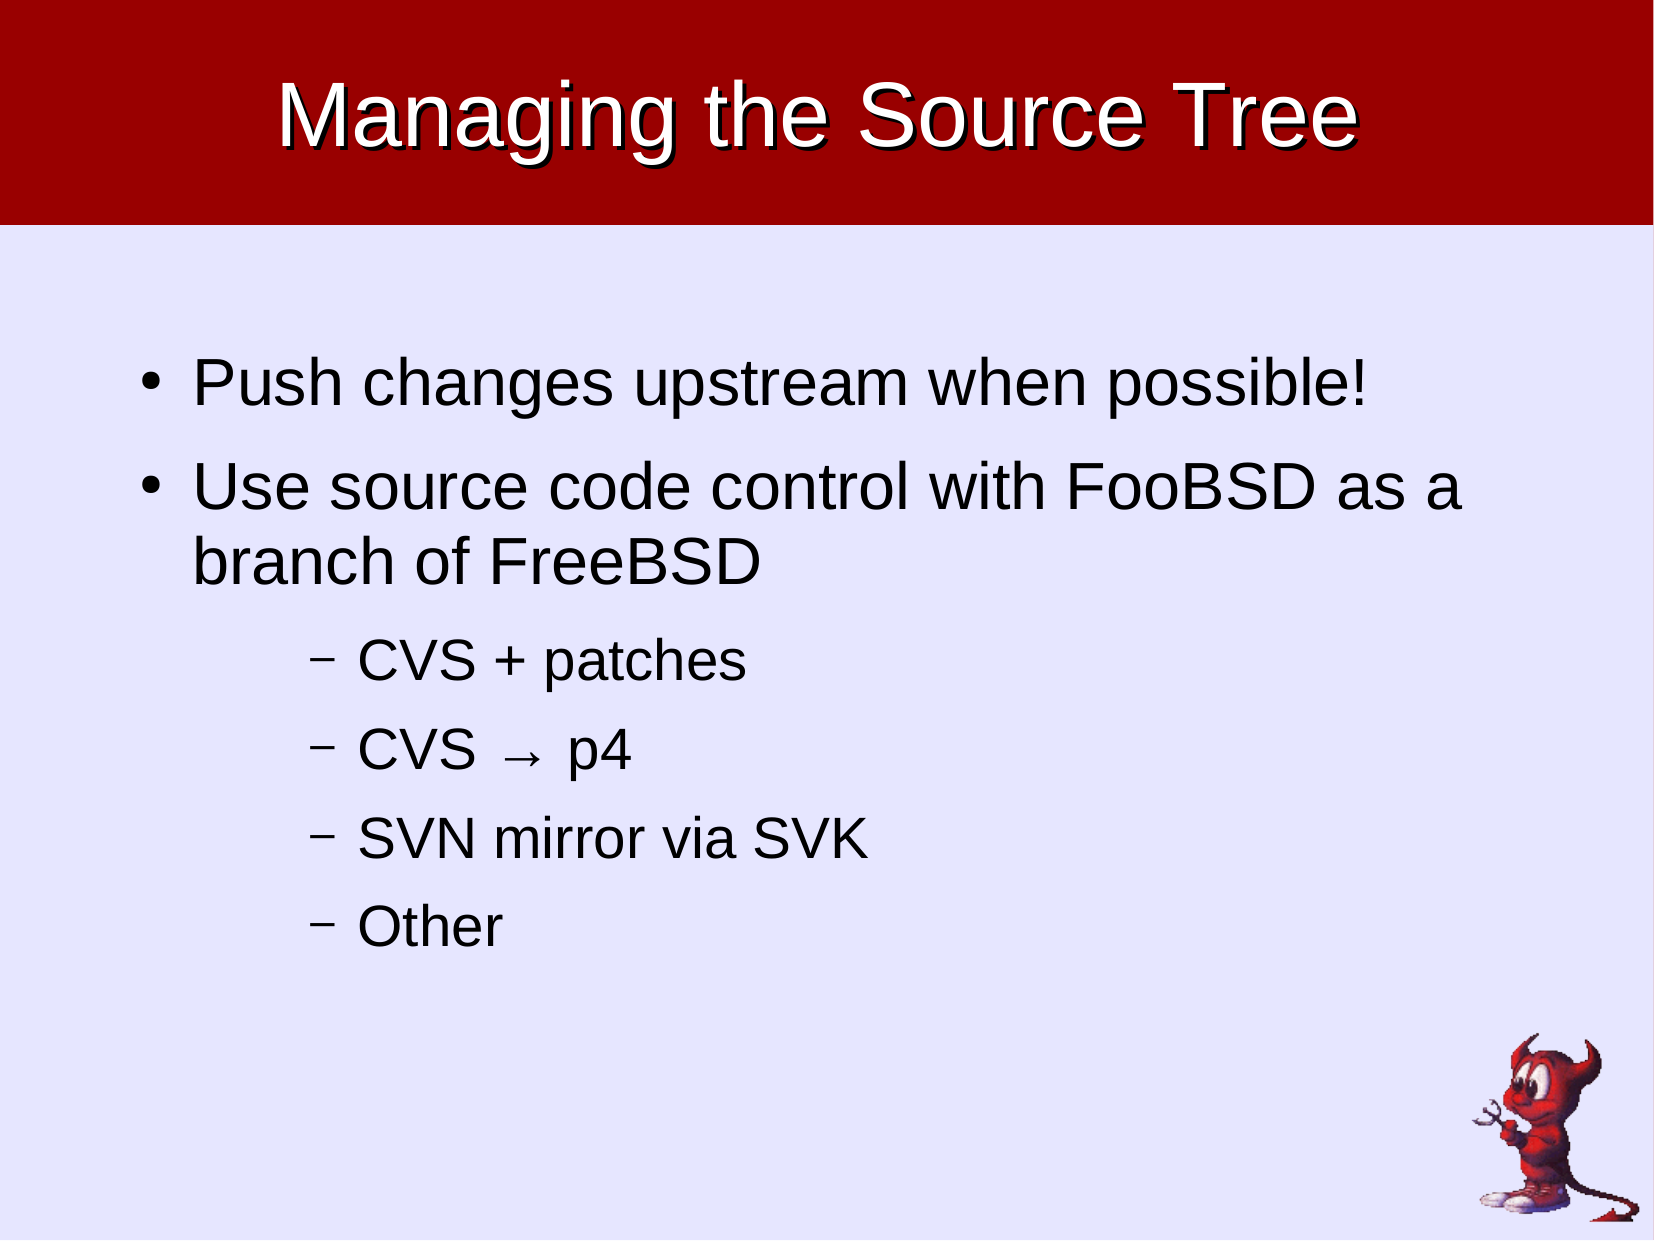

# Managing the Source Tree
Push changes upstream when possible!
Use source code control with FooBSD as a branch of FreeBSD
CVS + patches
CVS → p4
SVN mirror via SVK
Other